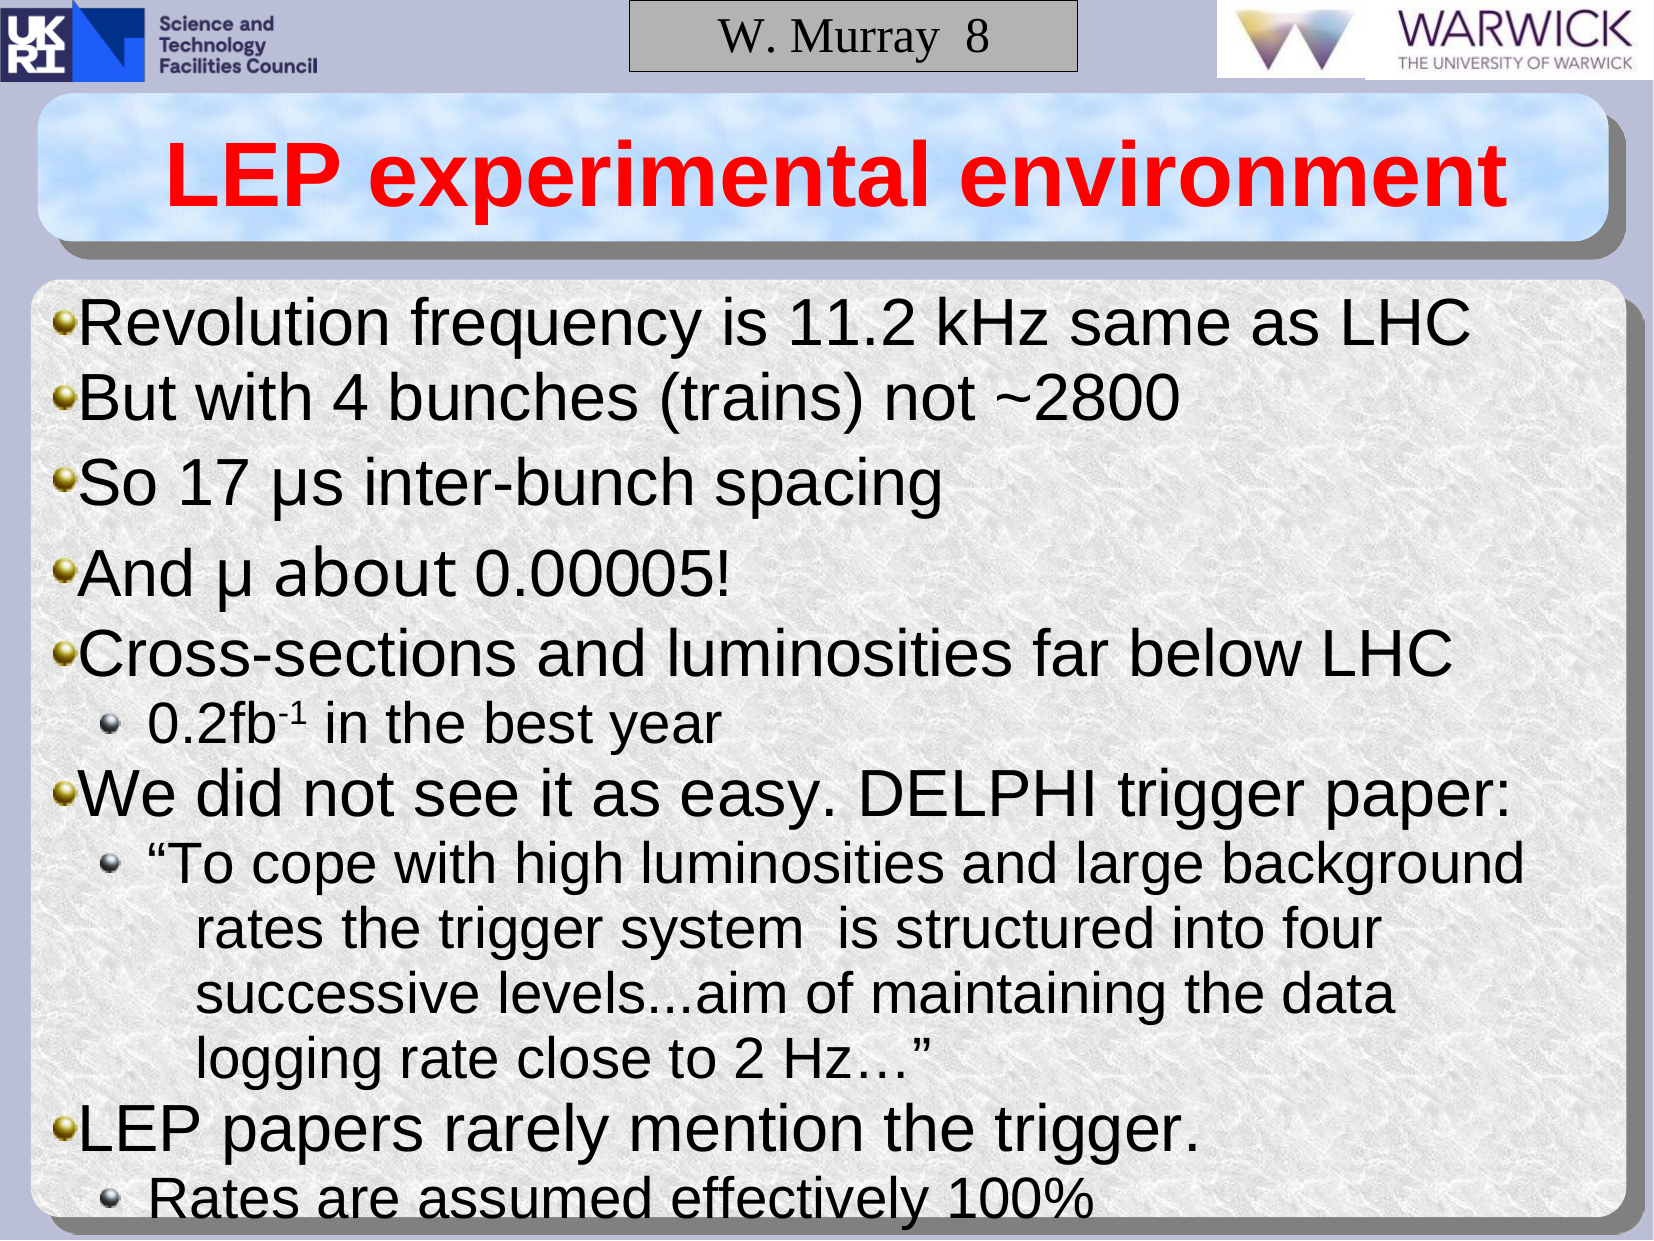

# LEP experimental environment
Revolution frequency is 11.2 kHz same as LHC
But with 4 bunches (trains) not ~2800
So 17 μs inter-bunch spacing
And μ about 0.00005!
Cross-sections and luminosities far below LHC
0.2fb-1 in the best year
We did not see it as easy. DELPHI trigger paper:
“To cope with high luminosities and large background rates the trigger system is structured into four successive levels...aim of maintaining the data logging rate close to 2 Hz…”
LEP papers rarely mention the trigger.
Rates are assumed effectively 100%